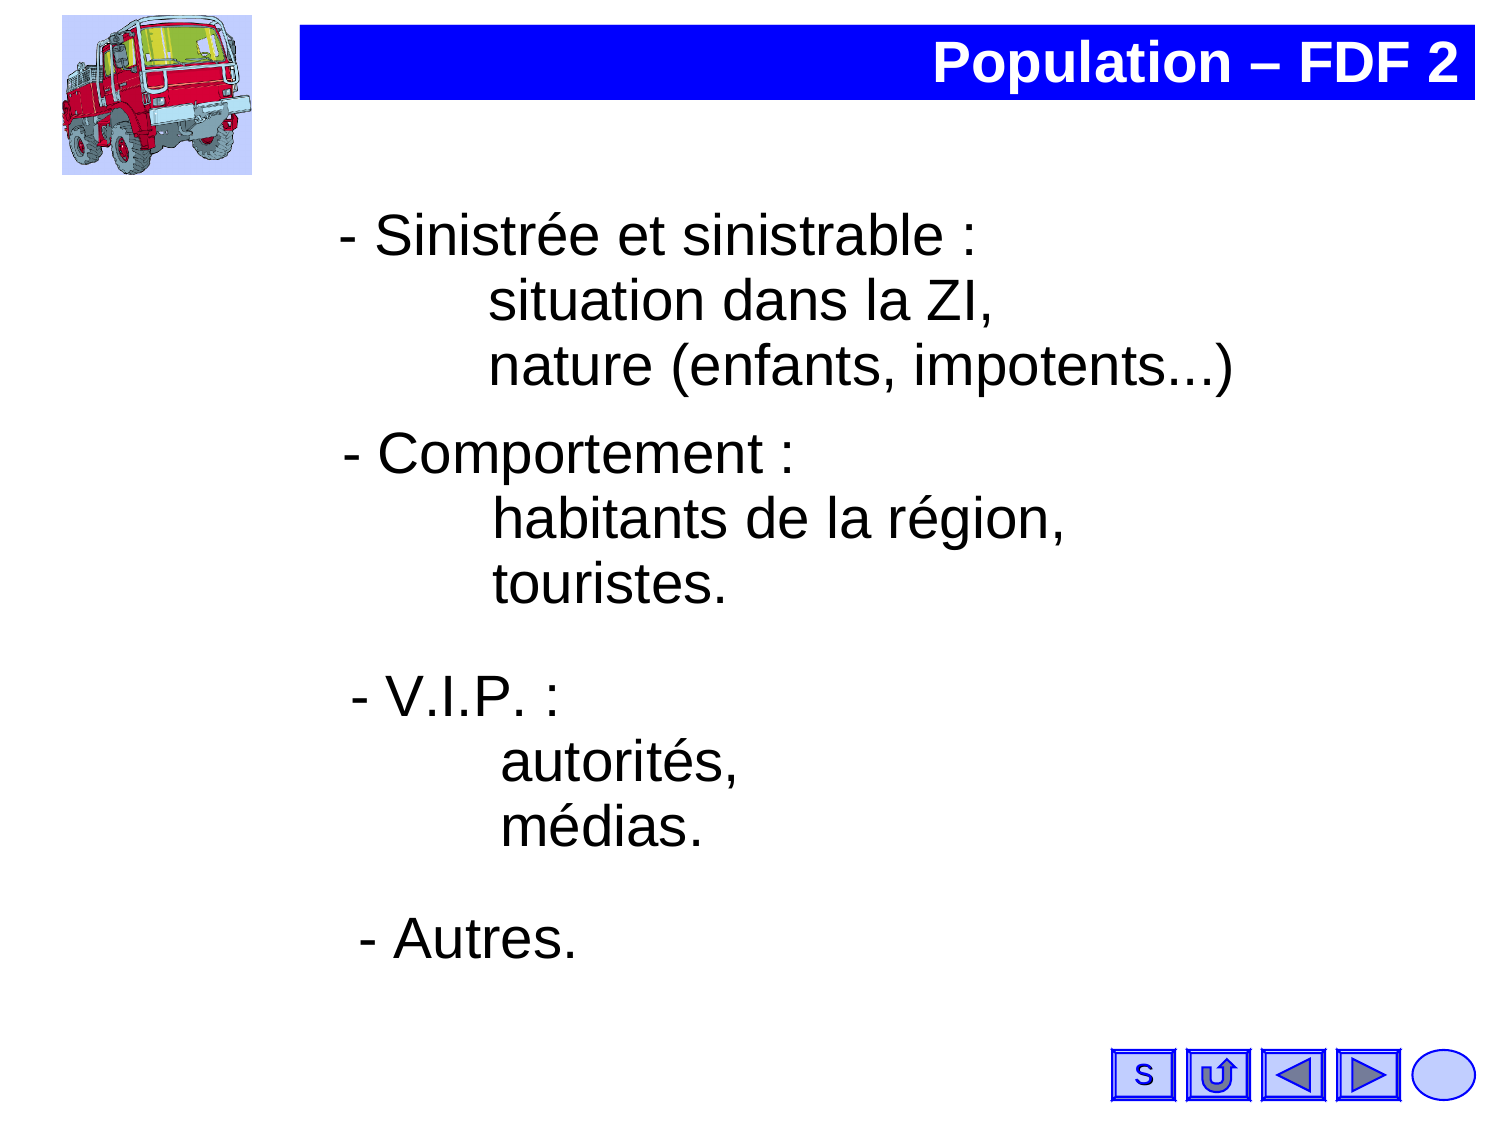

Population – FDF 2
- Sinistrée et sinistrable :
	situation dans la ZI,
	nature (enfants, impotents...)
- Comportement :
	habitants de la région,
	touristes.
- V.I.P. :
	autorités,
	médias.
- Autres.